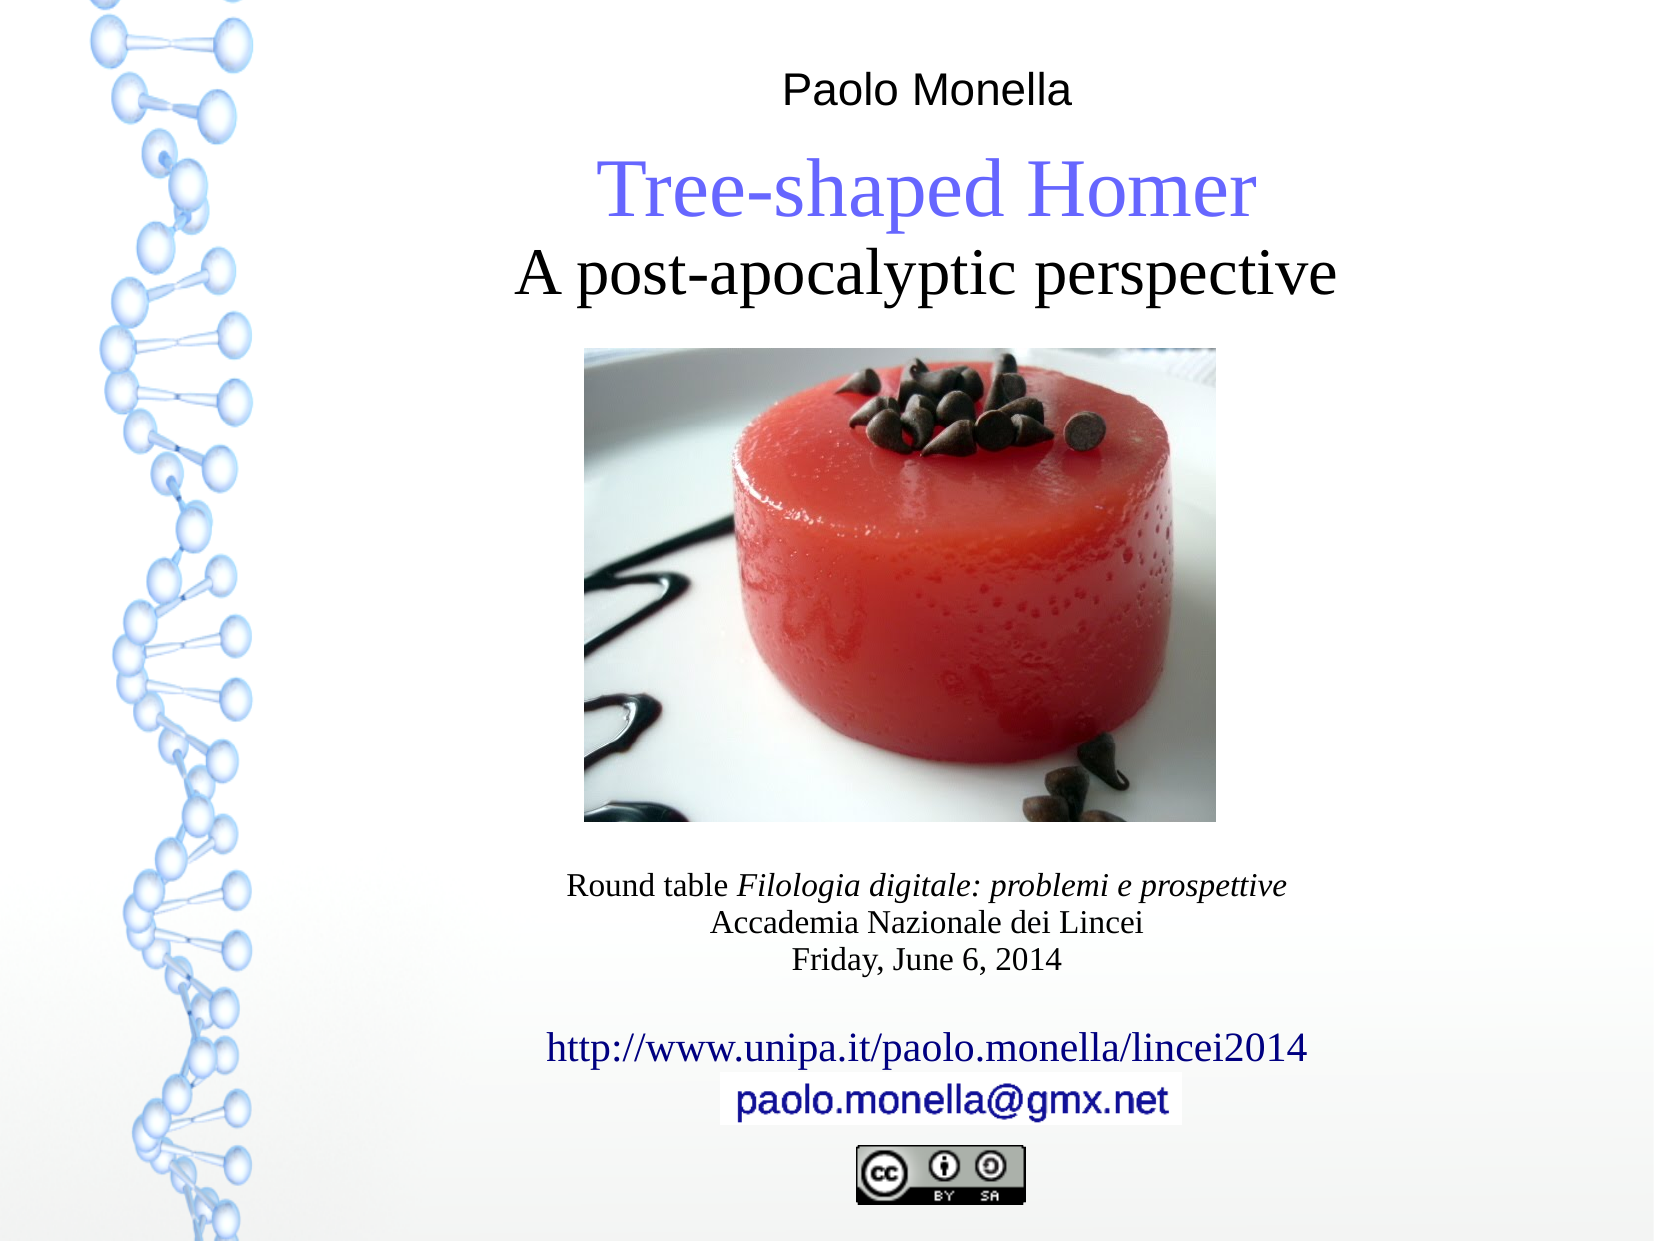

# Paolo Monella
Tree-shaped Homer
A post-apocalyptic perspective
Round table Filologia digitale: problemi e prospettive
Accademia Nazionale dei Lincei
Friday, June 6, 2014
http://www.unipa.it/paolo.monella/lincei2014